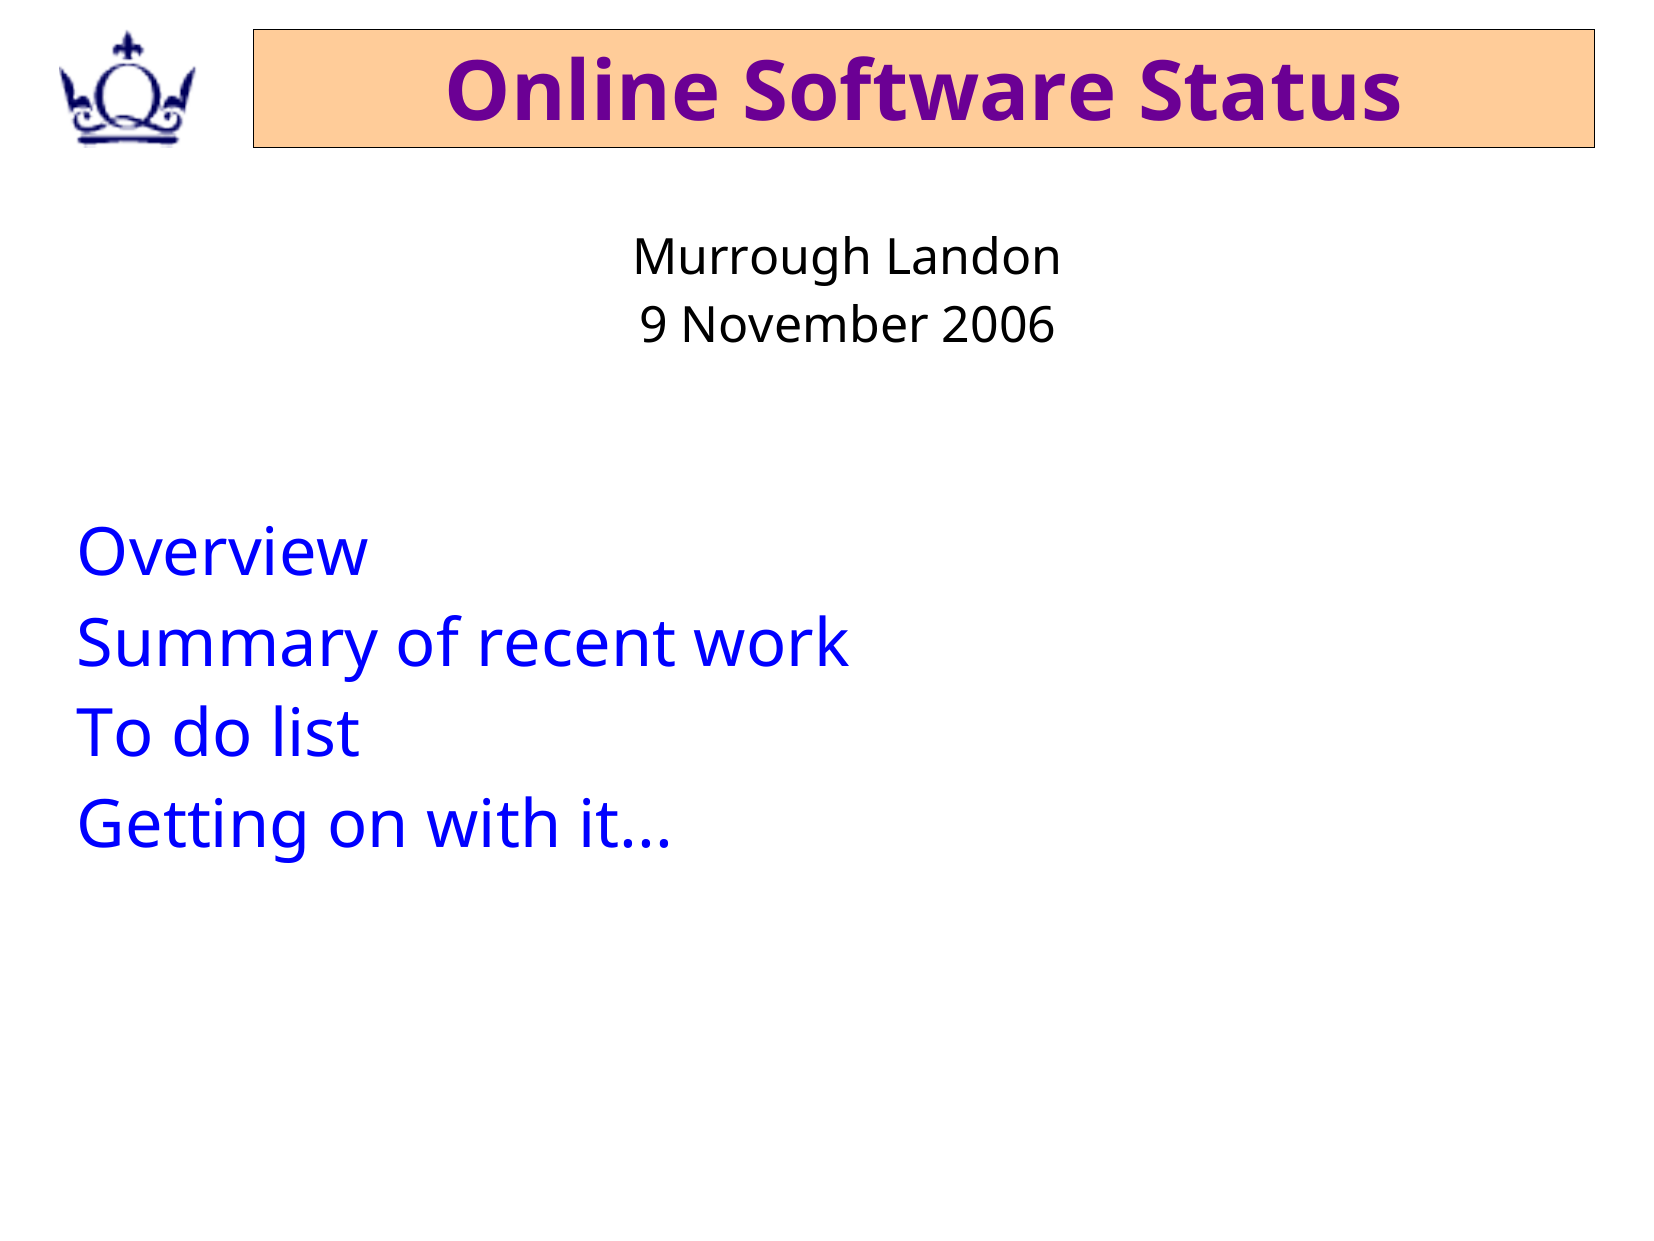

# Online Software Status
Murrough Landon
9 November 2006
Overview
Summary of recent work
To do list
Getting on with it...